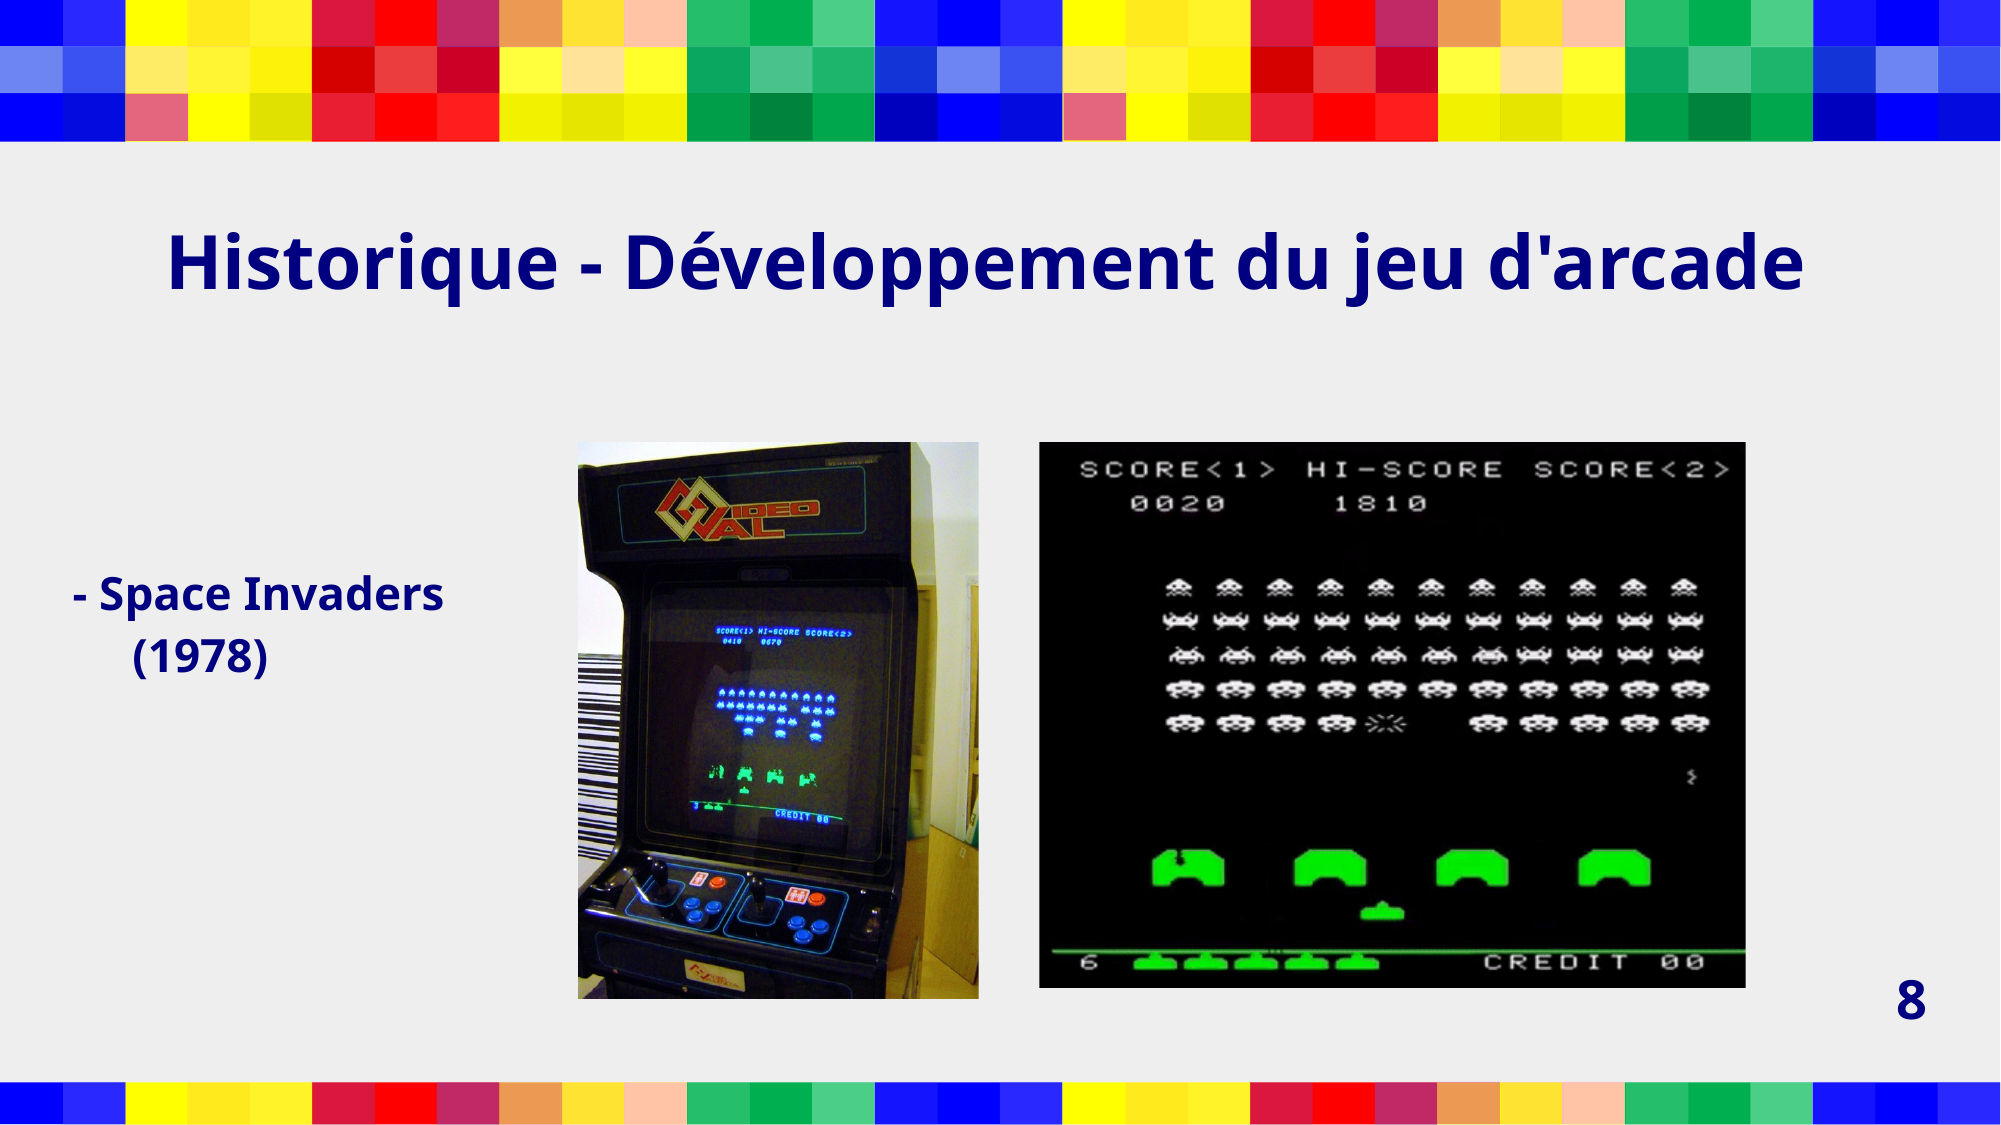

# - Space Invaders (1978)
Historique - Développement du jeu d'arcade
8